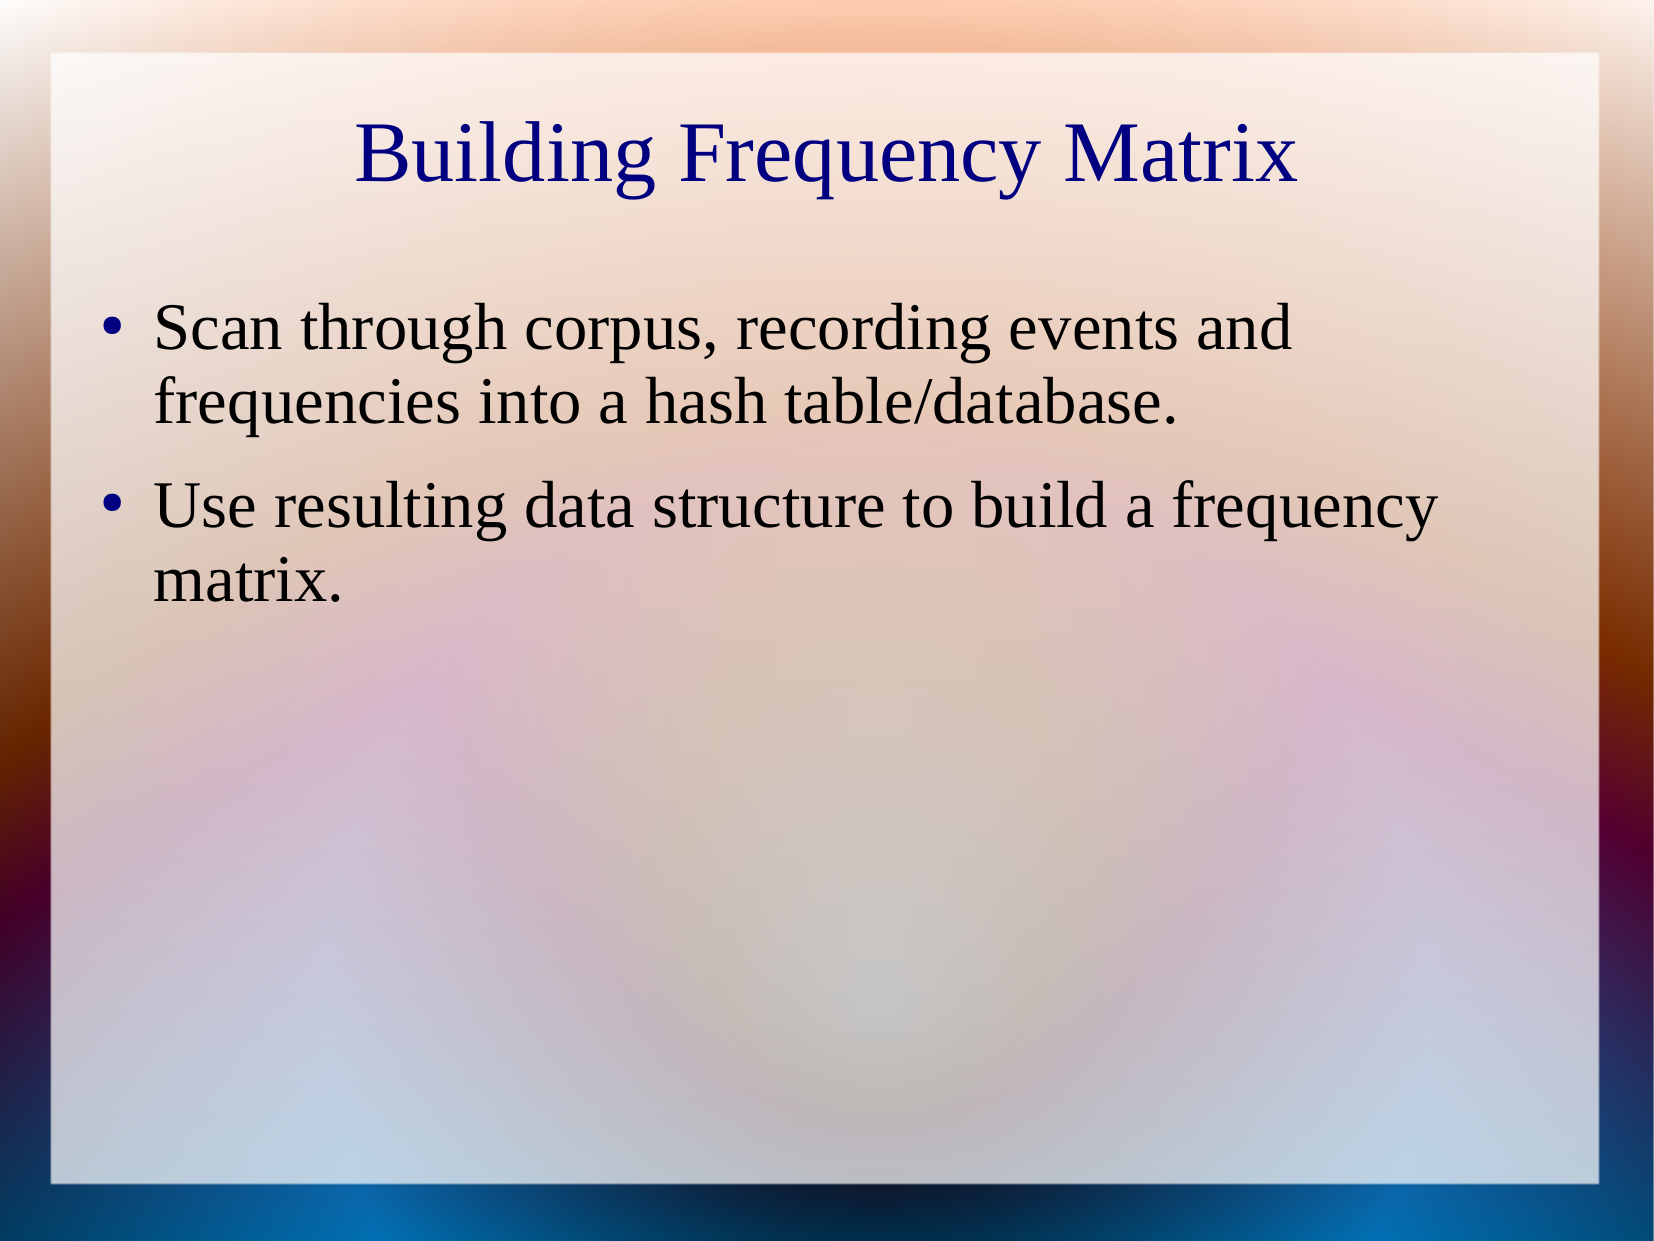

# Building Frequency Matrix
Scan through corpus, recording events and frequencies into a hash table/database.
Use resulting data structure to build a frequency matrix.